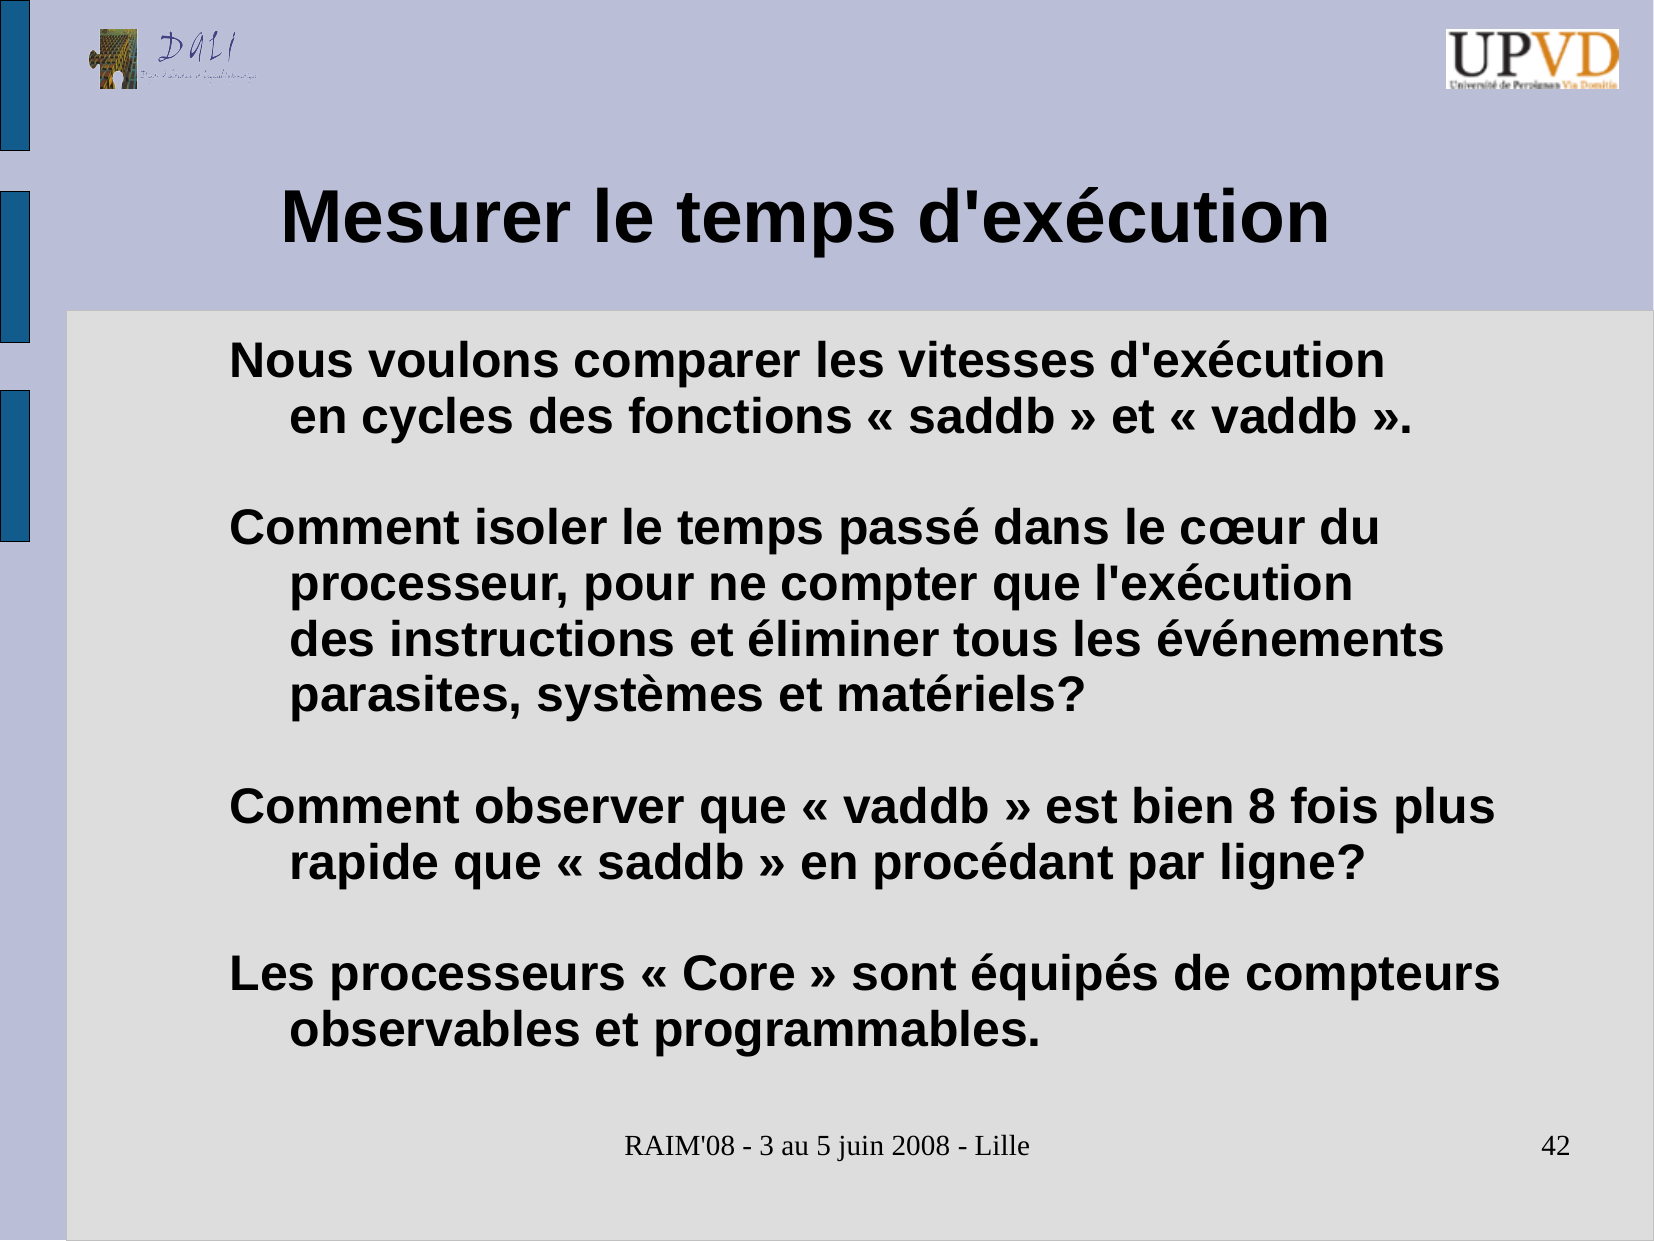

Mesurer le temps d'exécution
 Nous voulons comparer les vitesses d'exécution
	en cycles des fonctions « saddb » et « vaddb ».
 Comment isoler le temps passé dans le cœur du
	processeur, pour ne compter que l'exécution
	des instructions et éliminer tous les événements
	parasites, systèmes et matériels?
 Comment observer que « vaddb » est bien 8 fois plus
	rapide que « saddb » en procédant par ligne?
 Les processeurs « Core » sont équipés de compteurs
	observables et programmables.
RAIM'08 - 3 au 5 juin 2008 - Lille
42